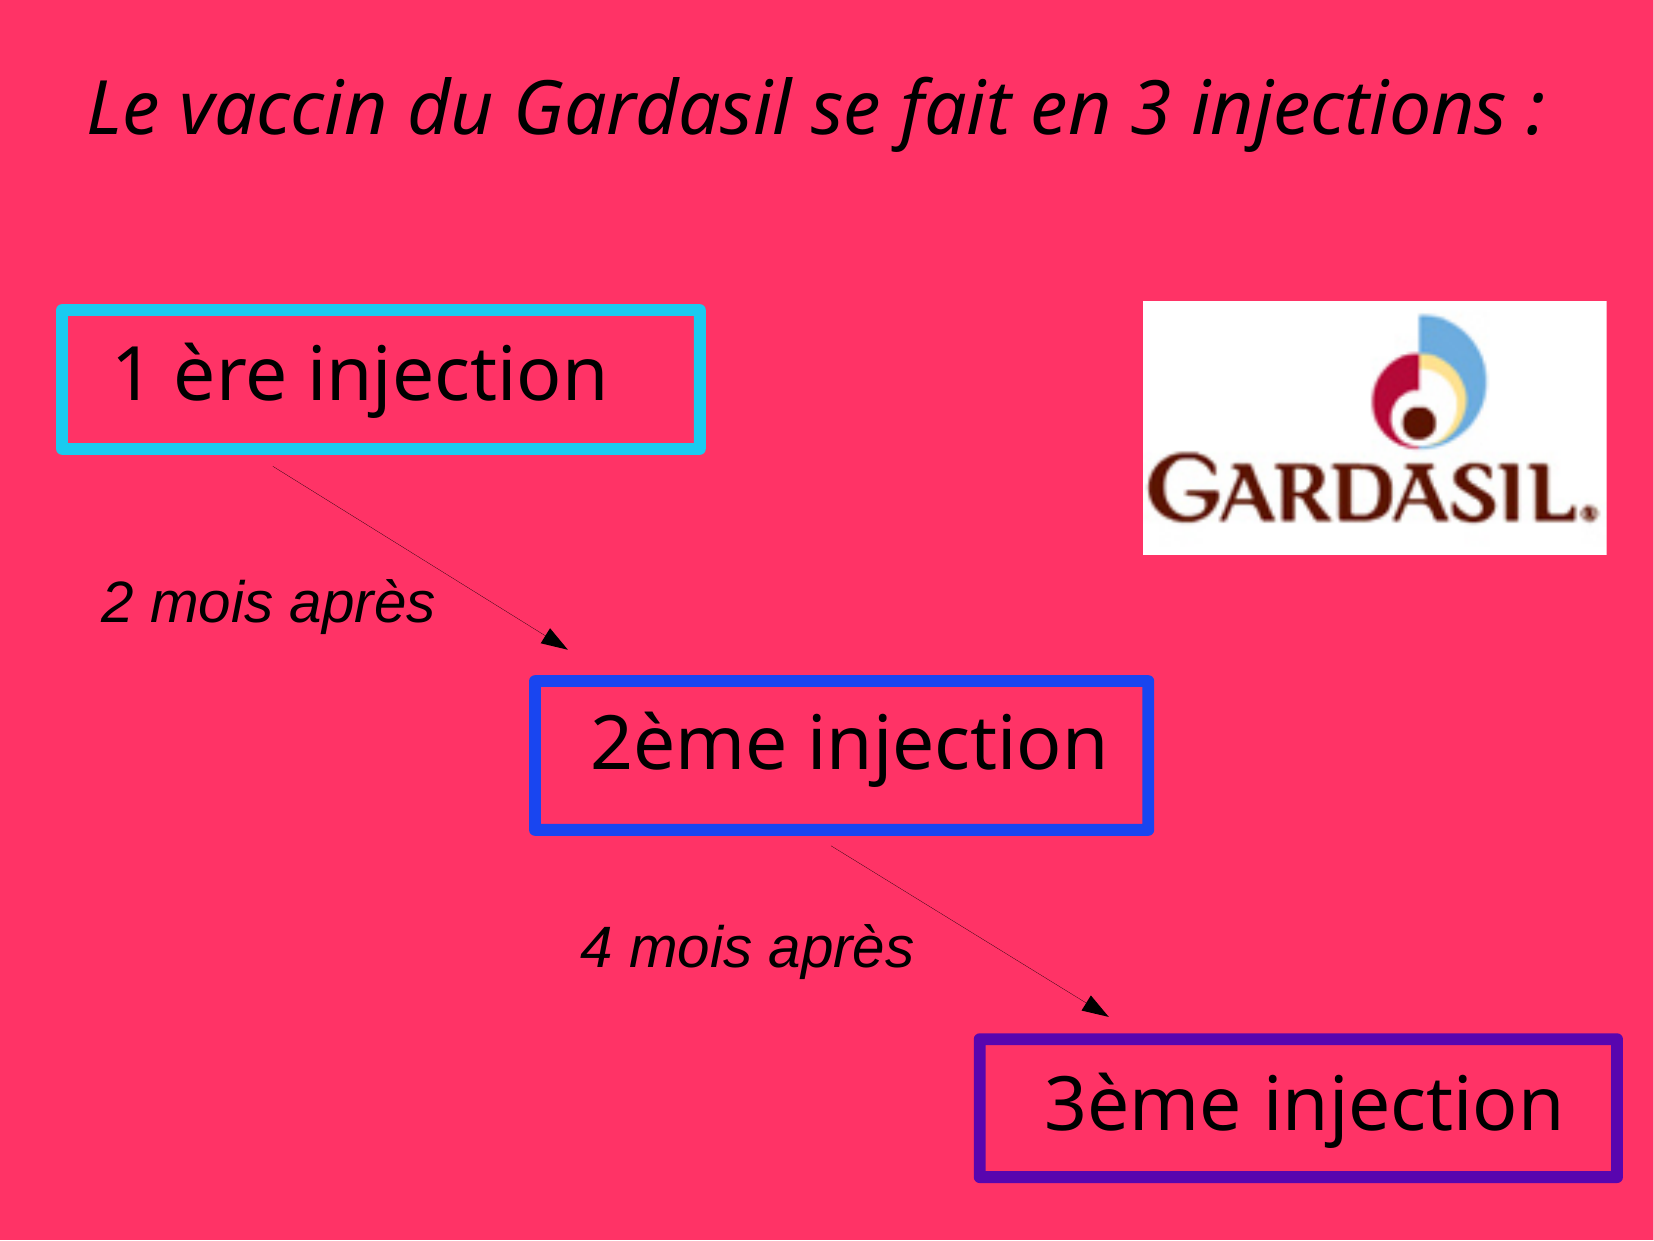

Le vaccin du Gardasil se fait en 3 injections :
1 ère injection
2 mois après
2ème injection
4 mois après
3ème injection